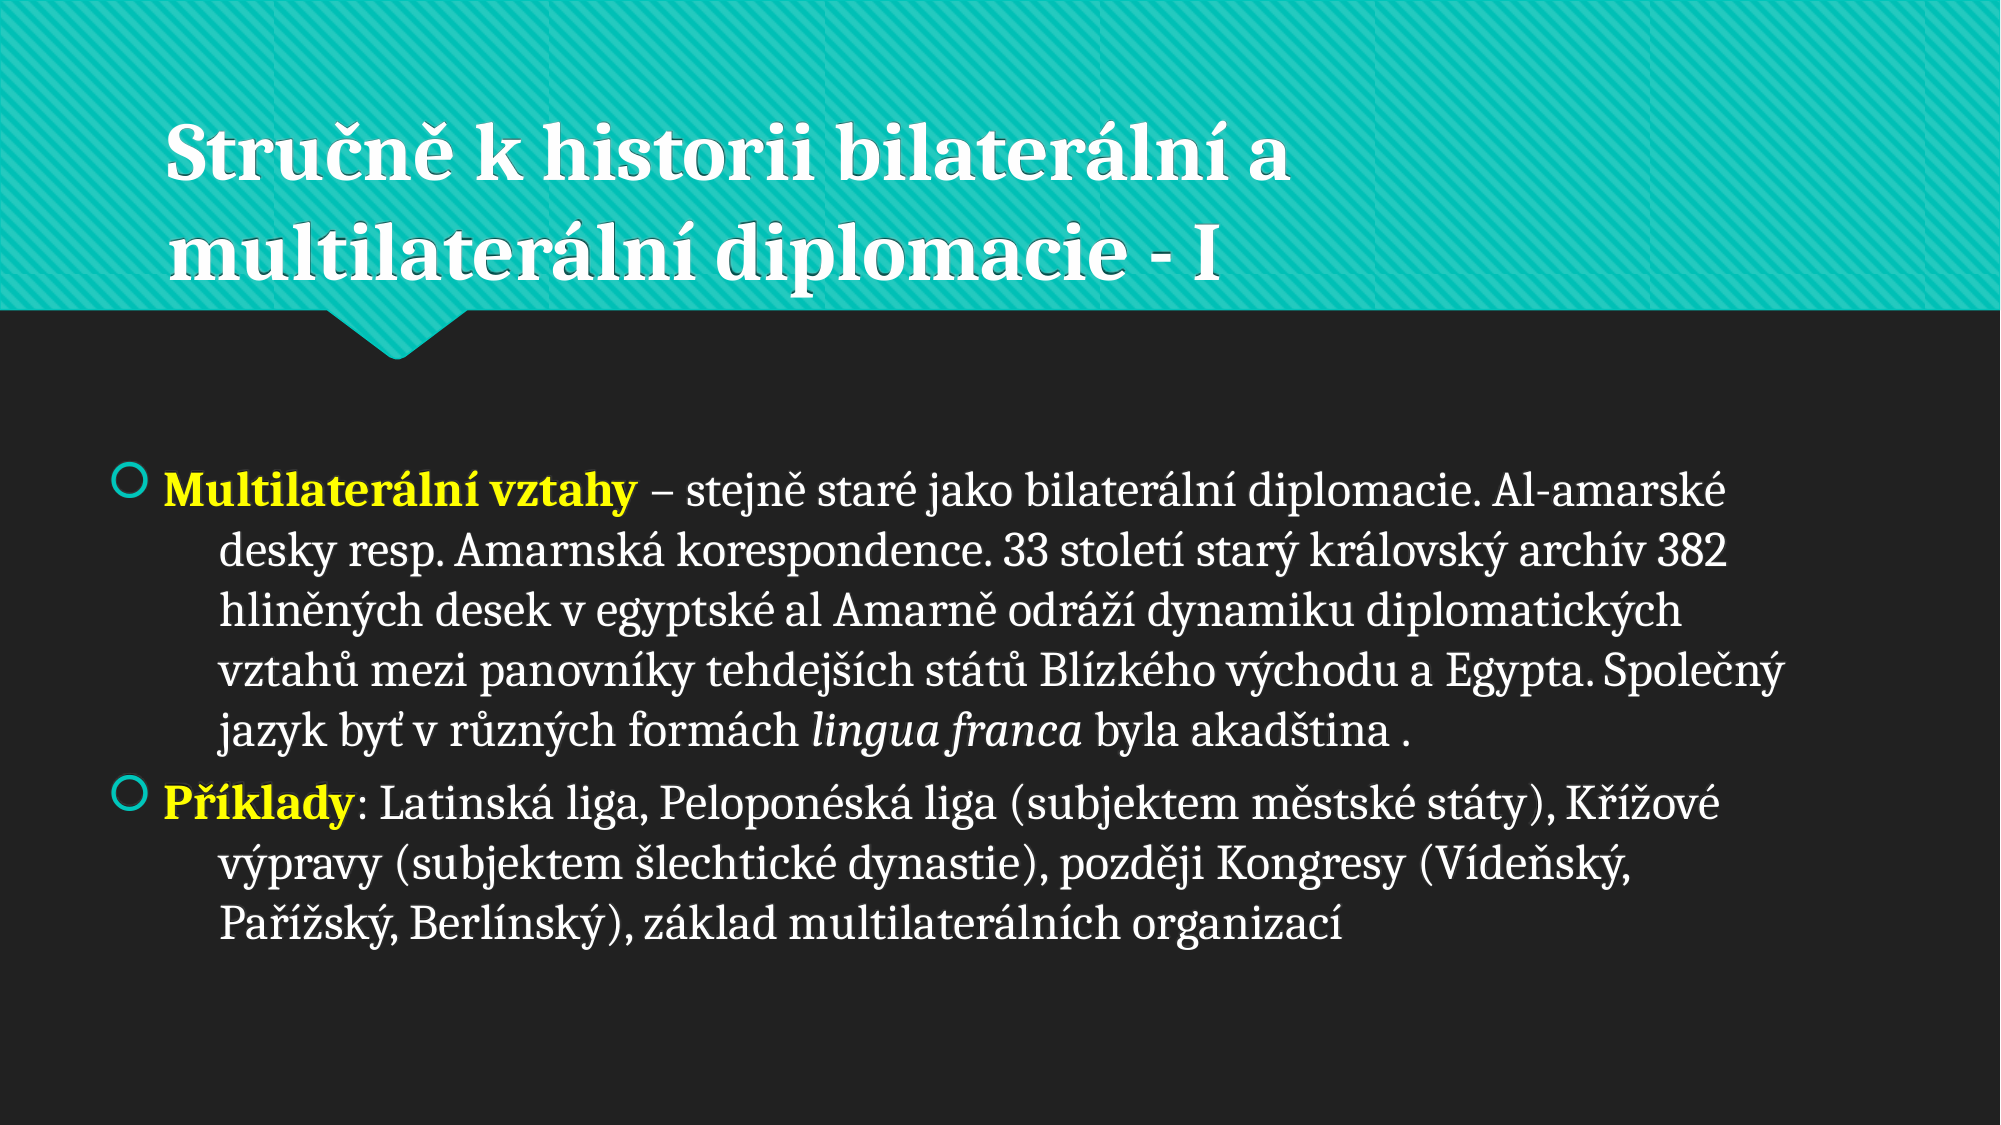

# Stručně k historii bilaterální a multilaterální diplomacie - I
Multilaterální vztahy – stejně staré jako bilaterální diplomacie. Al-amarské desky resp. Amarnská korespondence. 33 století starý královský archív 382 hliněných desek v egyptské al Amarně odráží dynamiku diplomatických vztahů mezi panovníky tehdejších států Blízkého východu a Egypta. Společný jazyk byť v různých formách lingua franca byla akadština .
Příklady: Latinská liga, Peloponéská liga (subjektem městské státy), Křížové výpravy (subjektem šlechtické dynastie), později Kongresy (Vídeňský, Pařížský, Berlínský), základ multilaterálních organizací